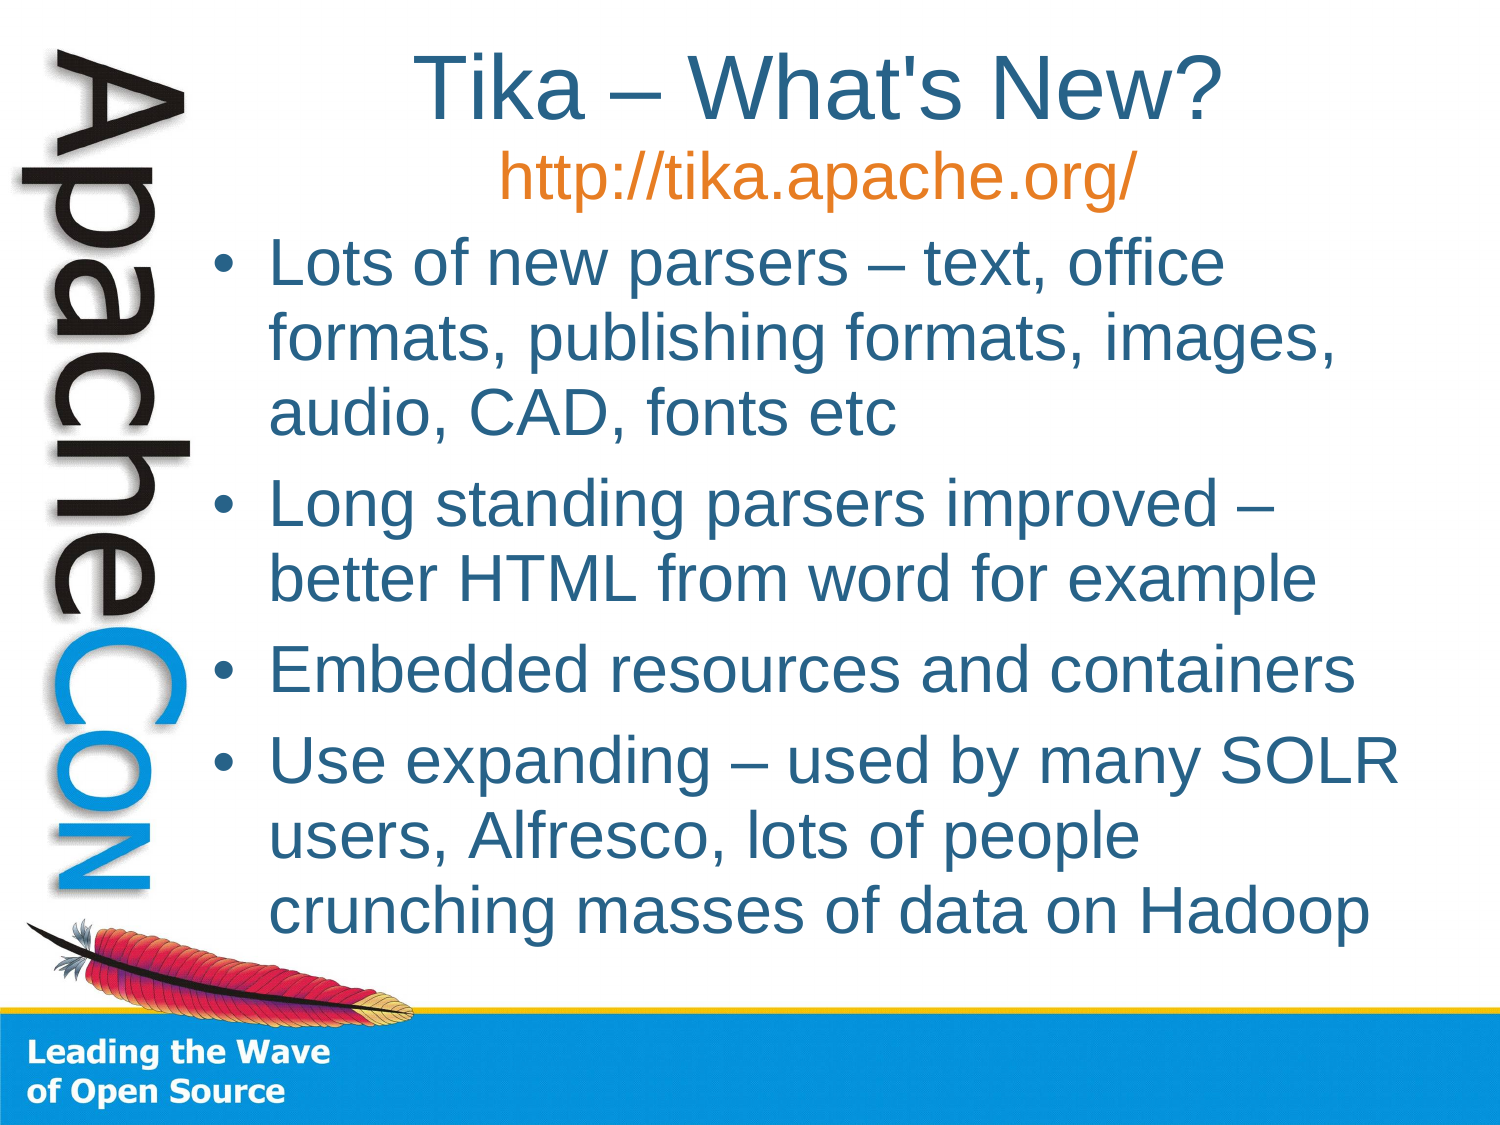

# Tika – What's New? http://tika.apache.org/
Lots of new parsers – text, office formats, publishing formats, images, audio, CAD, fonts etc
Long standing parsers improved – better HTML from word for example
Embedded resources and containers
Use expanding – used by many SOLR users, Alfresco, lots of people crunching masses of data on Hadoop